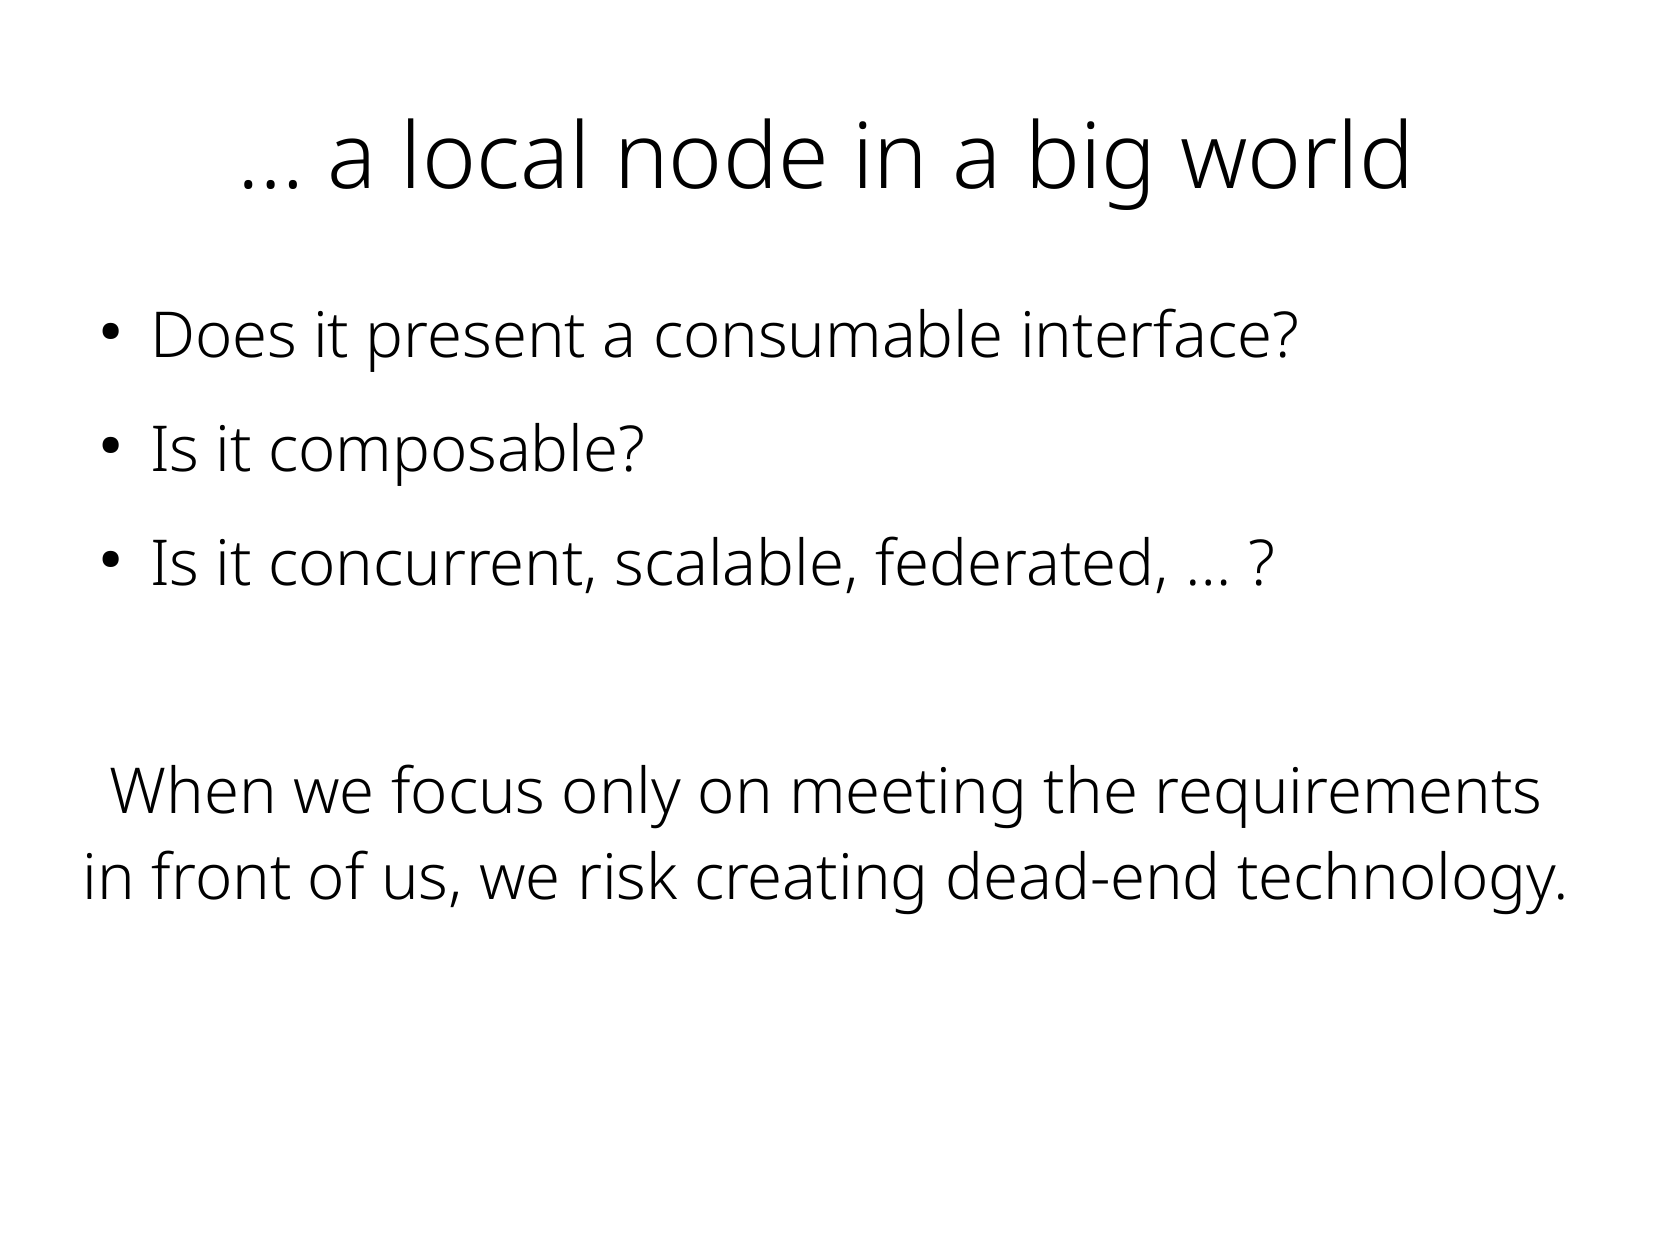

# … a local node in a big world
Does it present a consumable interface?
Is it composable?
Is it concurrent, scalable, federated, … ?
When we focus only on meeting the requirements in front of us, we risk creating dead-end technology.